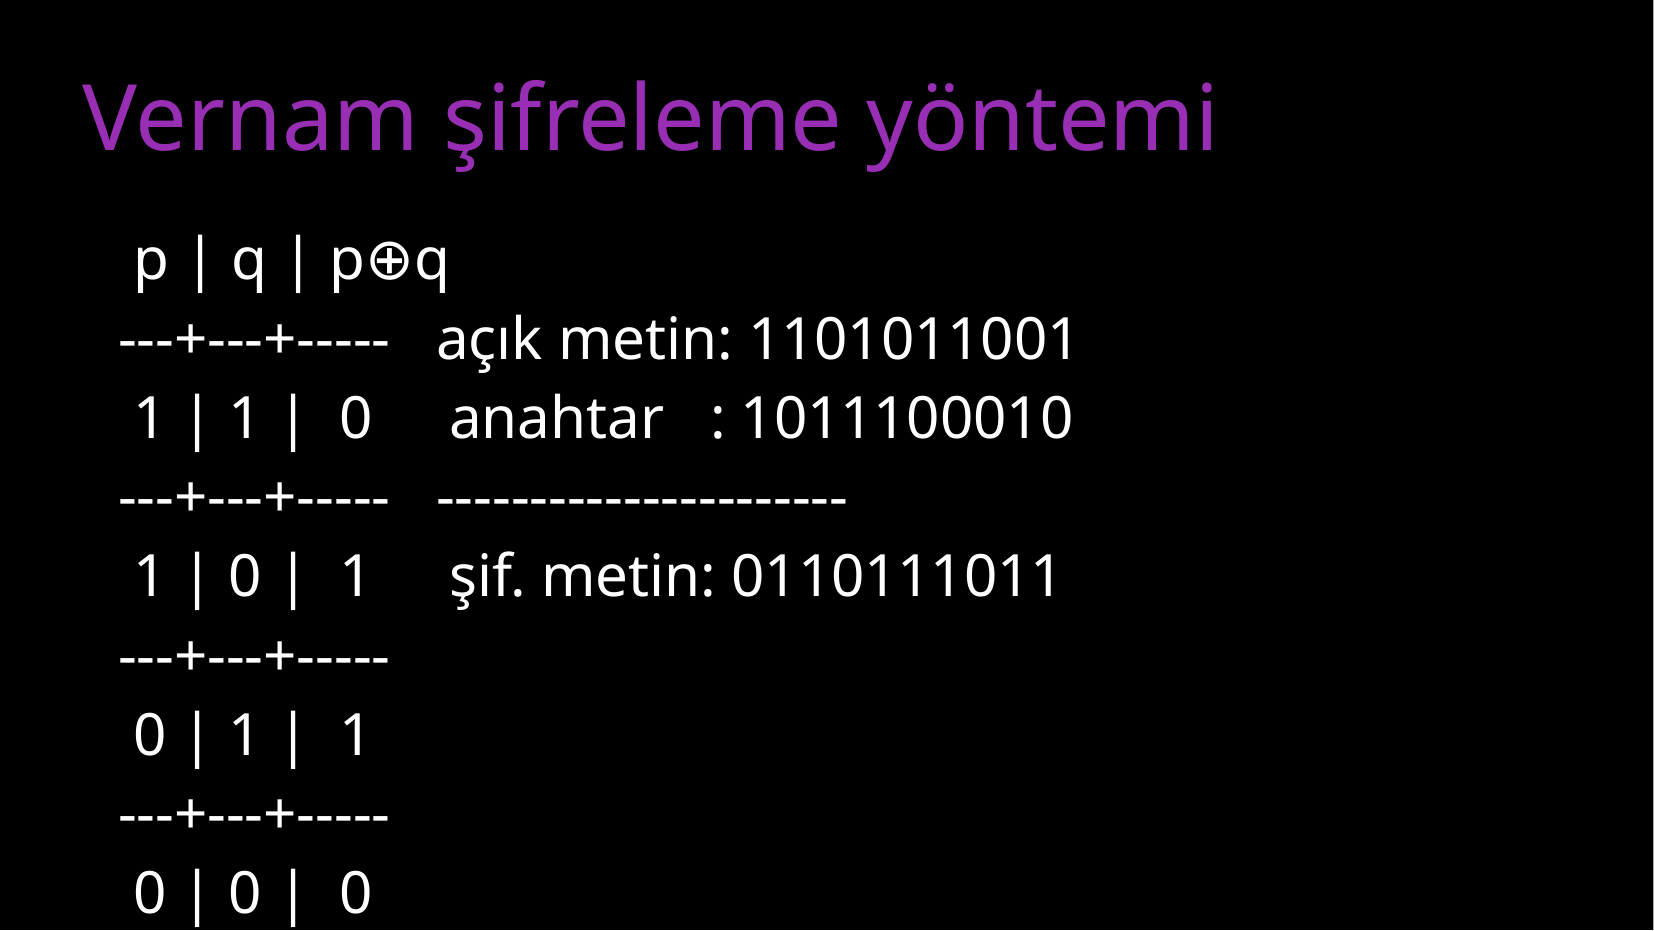

# Vernam şifreleme yöntemi
 p | q | p⊕q
---+---+----- açık metin: 1101011001
 1 | 1 | 0 anahtar : 1011100010
---+---+----- ----------------------
 1 | 0 | 1 şif. metin: 0110111011
---+---+-----
 0 | 1 | 1
---+---+-----
 0 | 0 | 0